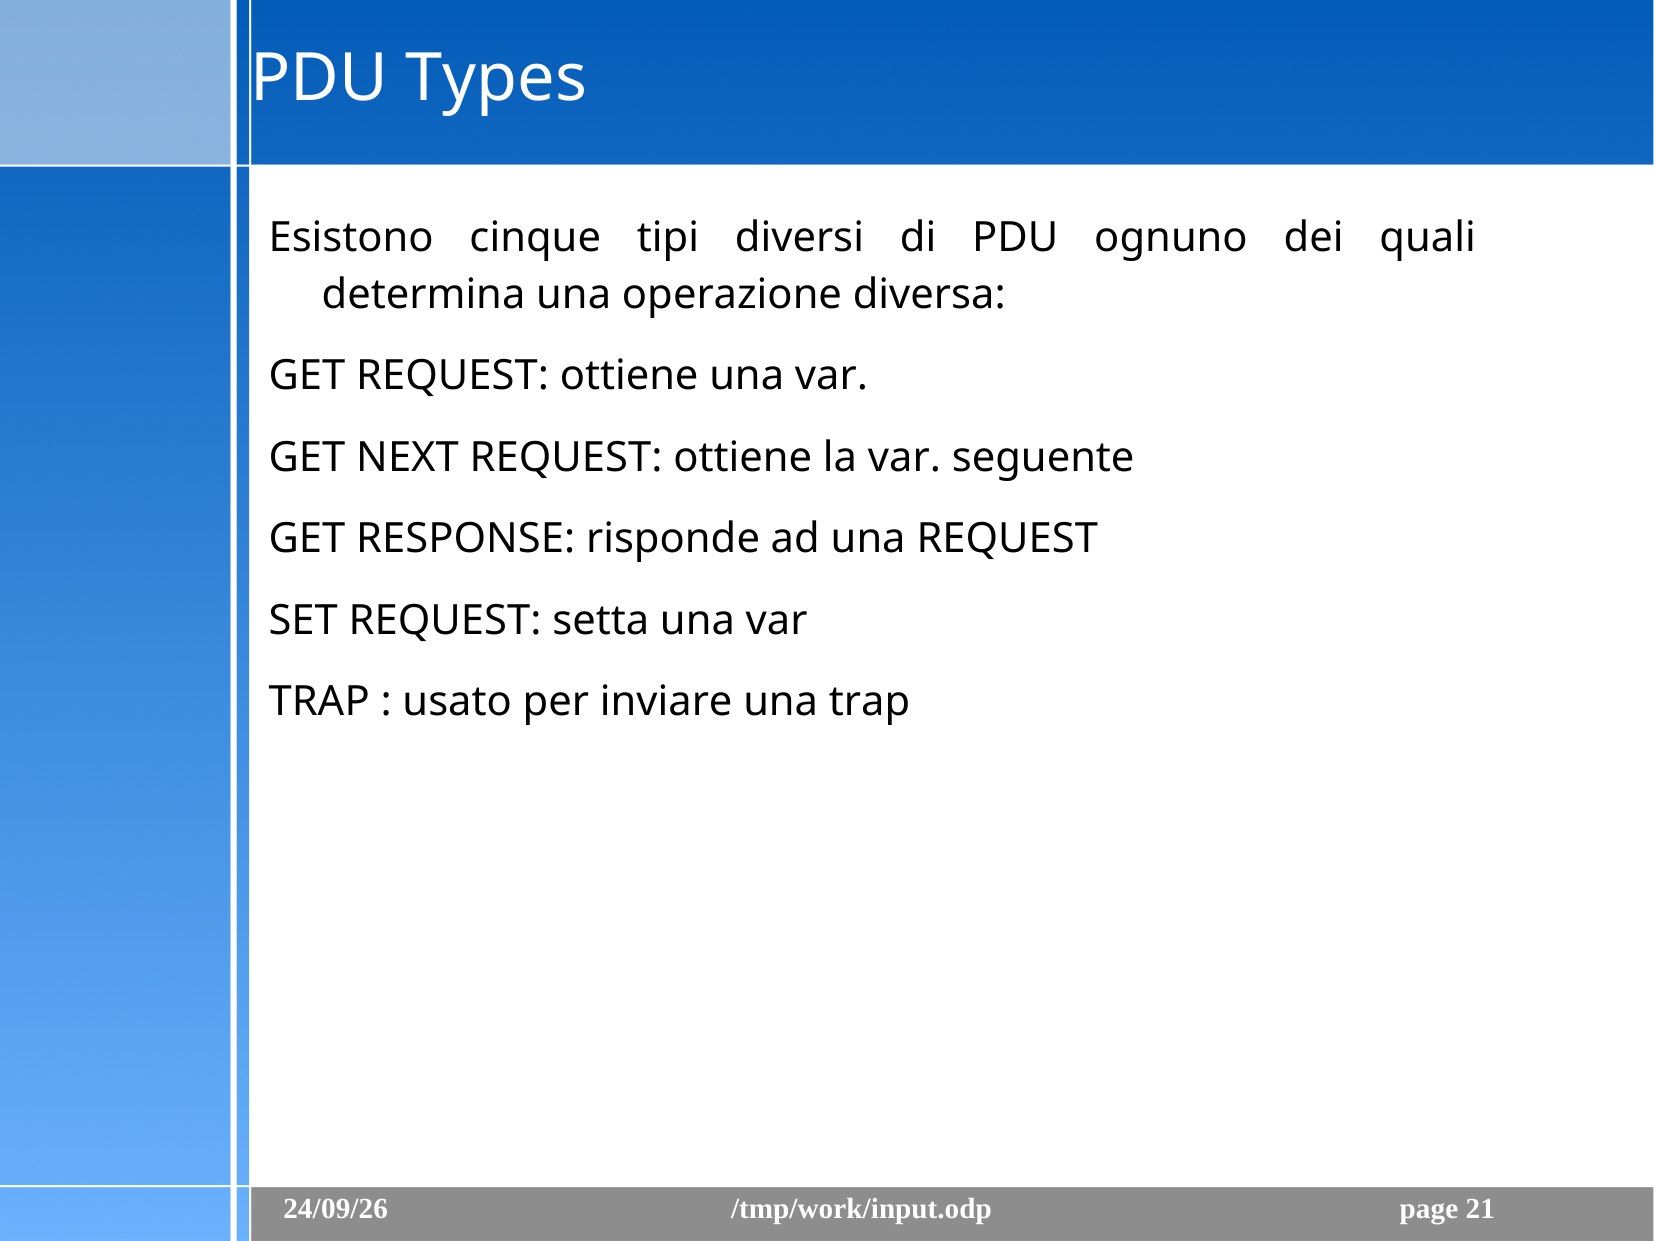

# PDU Types
Esistono cinque tipi diversi di PDU ognuno dei quali determina una operazione diversa:
GET REQUEST: ottiene una var.
GET NEXT REQUEST: ottiene la var. seguente
GET RESPONSE: risponde ad una REQUEST
SET REQUEST: setta una var
TRAP : usato per inviare una trap